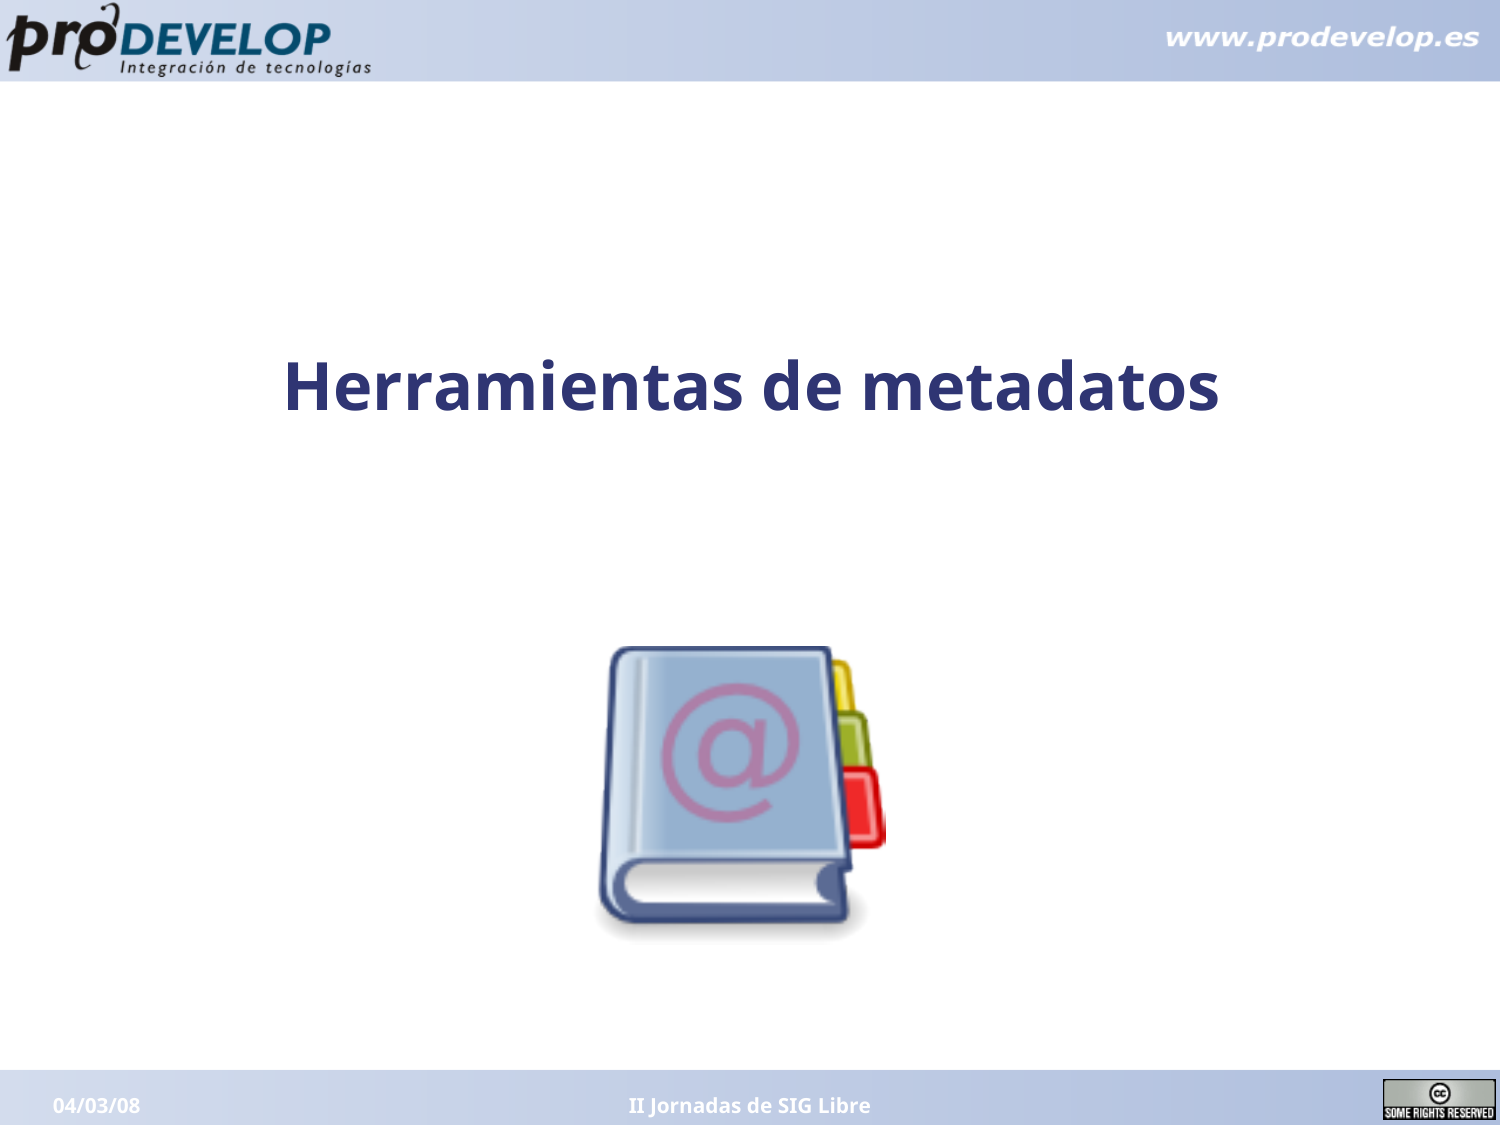

# Herramientas de metadatos
25/10/2006
21
Plan Difusión Interna gvSIG v. 2.0